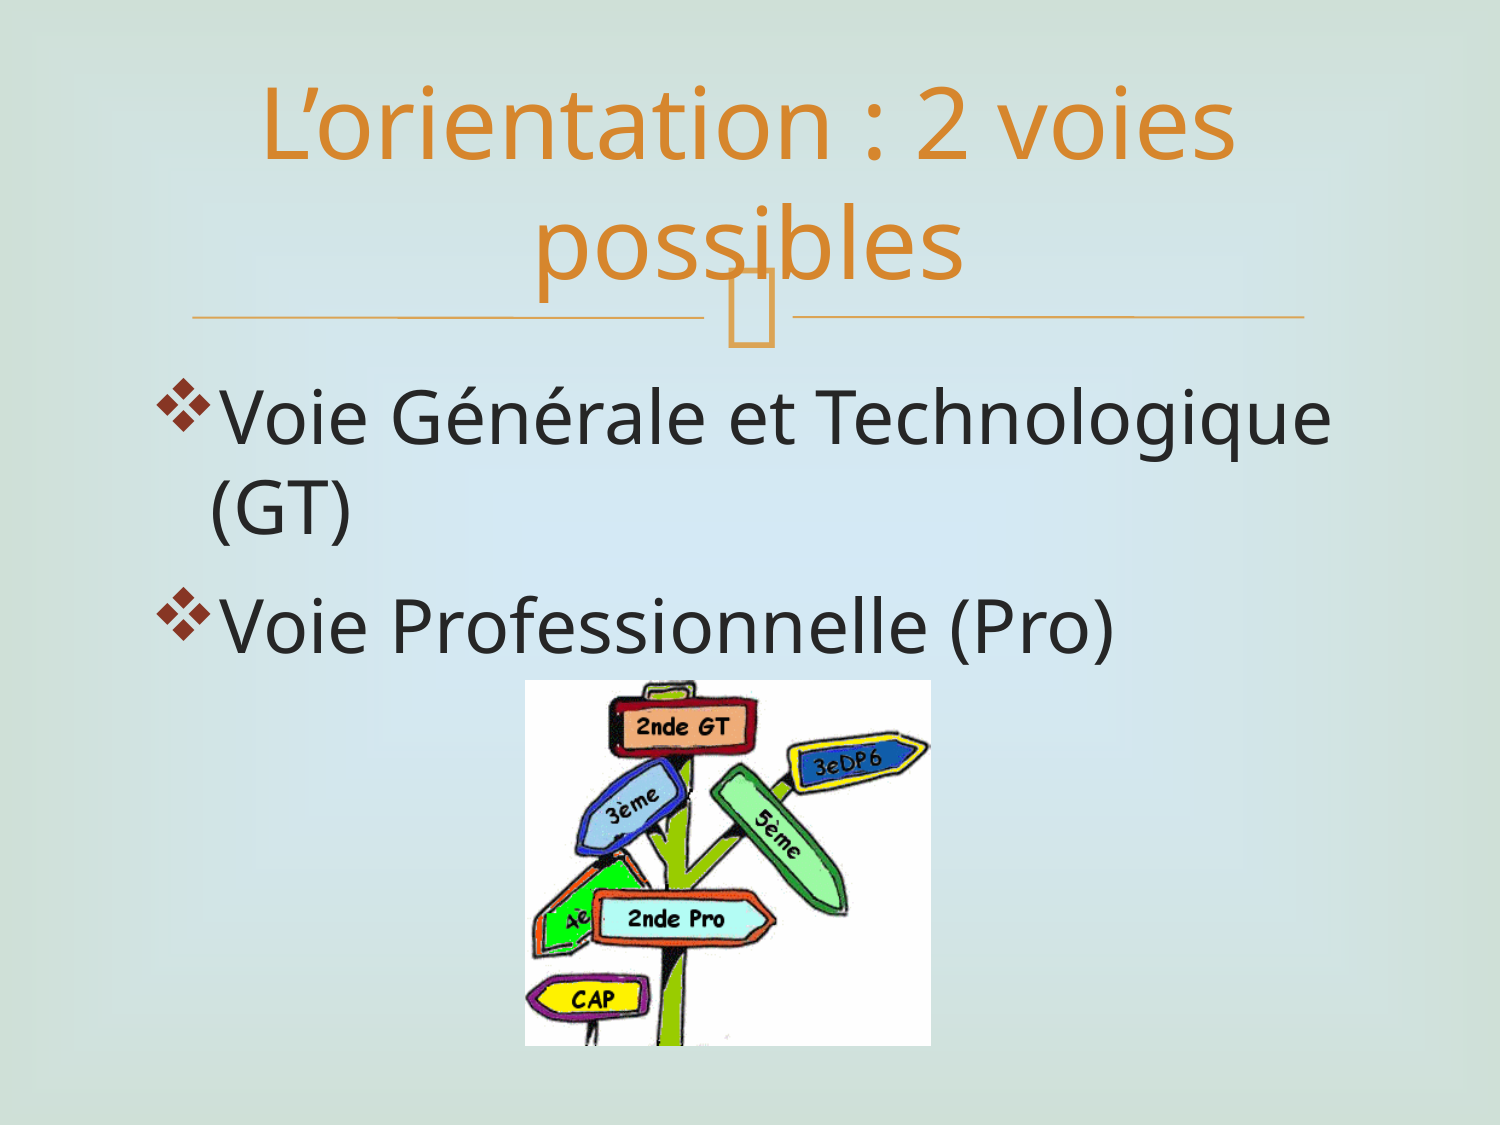

L’orientation : 2 voies possibles
# Voie Générale et Technologique (GT)
Voie Professionnelle (Pro)